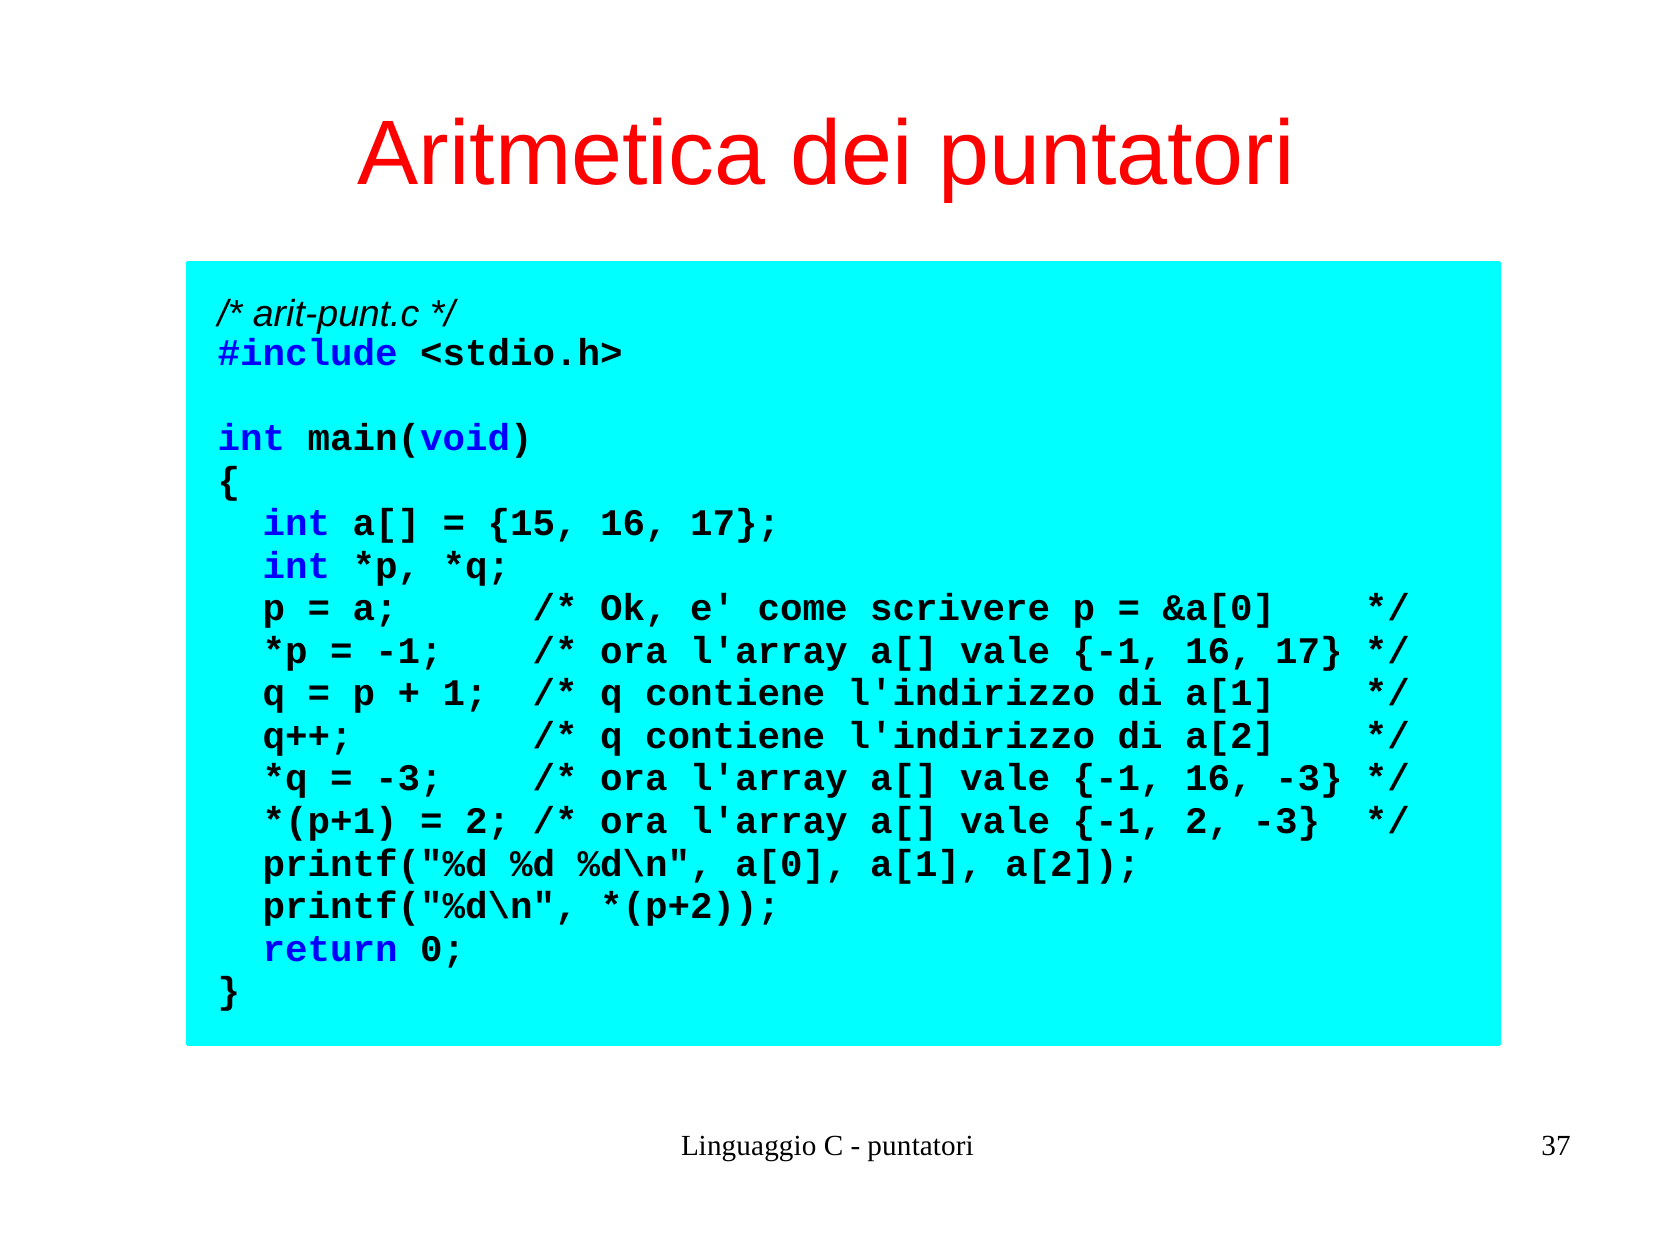

# Aritmetica dei puntatori
/* arit-punt.c */
#include <stdio.h>
int main(void)
{
 int a[] = {15, 16, 17};
 int *p, *q;
 p = a; /* Ok, e' come scrivere p = &a[0] */
 *p = -1; /* ora l'array a[] vale {-1, 16, 17} */
 q = p + 1; /* q contiene l'indirizzo di a[1] */
 q++; /* q contiene l'indirizzo di a[2] */
 *q = -3; /* ora l'array a[] vale {-1, 16, -3} */
 *(p+1) = 2; /* ora l'array a[] vale {-1, 2, -3} */
 printf("%d %d %d\n", a[0], a[1], a[2]);
 printf("%d\n", *(p+2));
 return 0;
}
Linguaggio C - puntatori
37